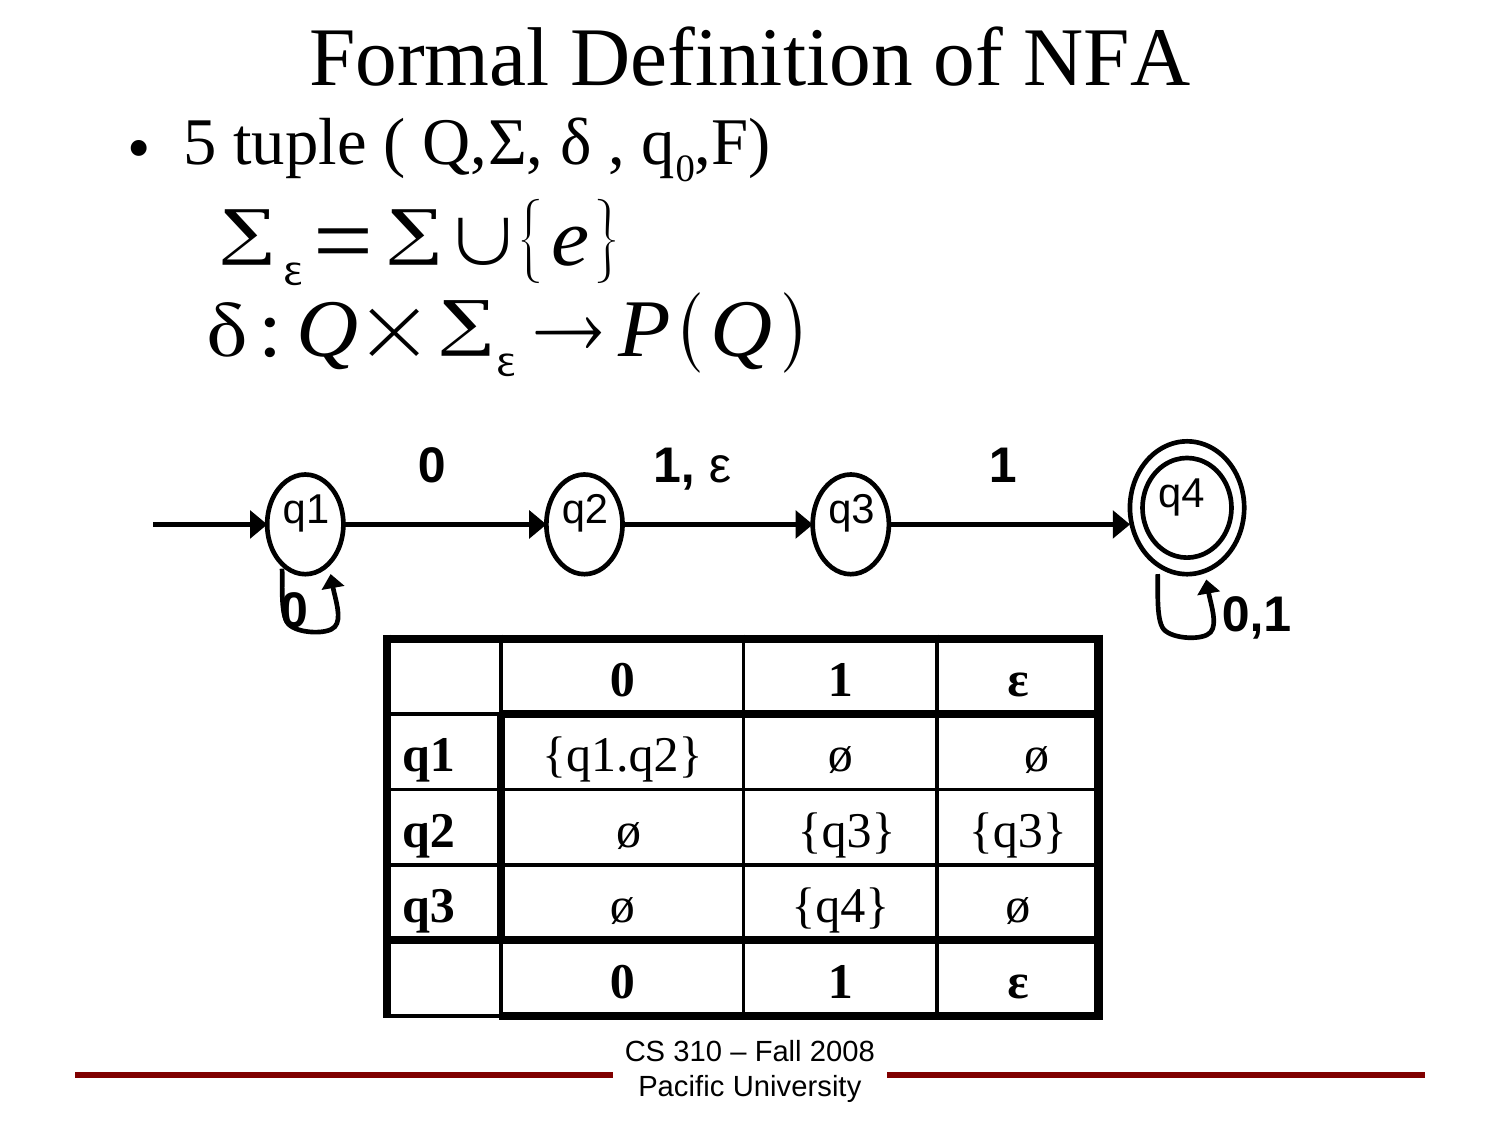

# Formal Definition of NFA
5 tuple ( Q,Σ, δ , q0,F)
0
1
1, ε
q4
q1
q2
q3
0
0,1
| | 0 | 1 | ε |
| --- | --- | --- | --- |
| q1 | {q1.q2} | ø | ø |
| q2 | ø | {q3} | {q3} |
| q3 | ø | {q4} | ø |
| | 0 | 1 | ε |